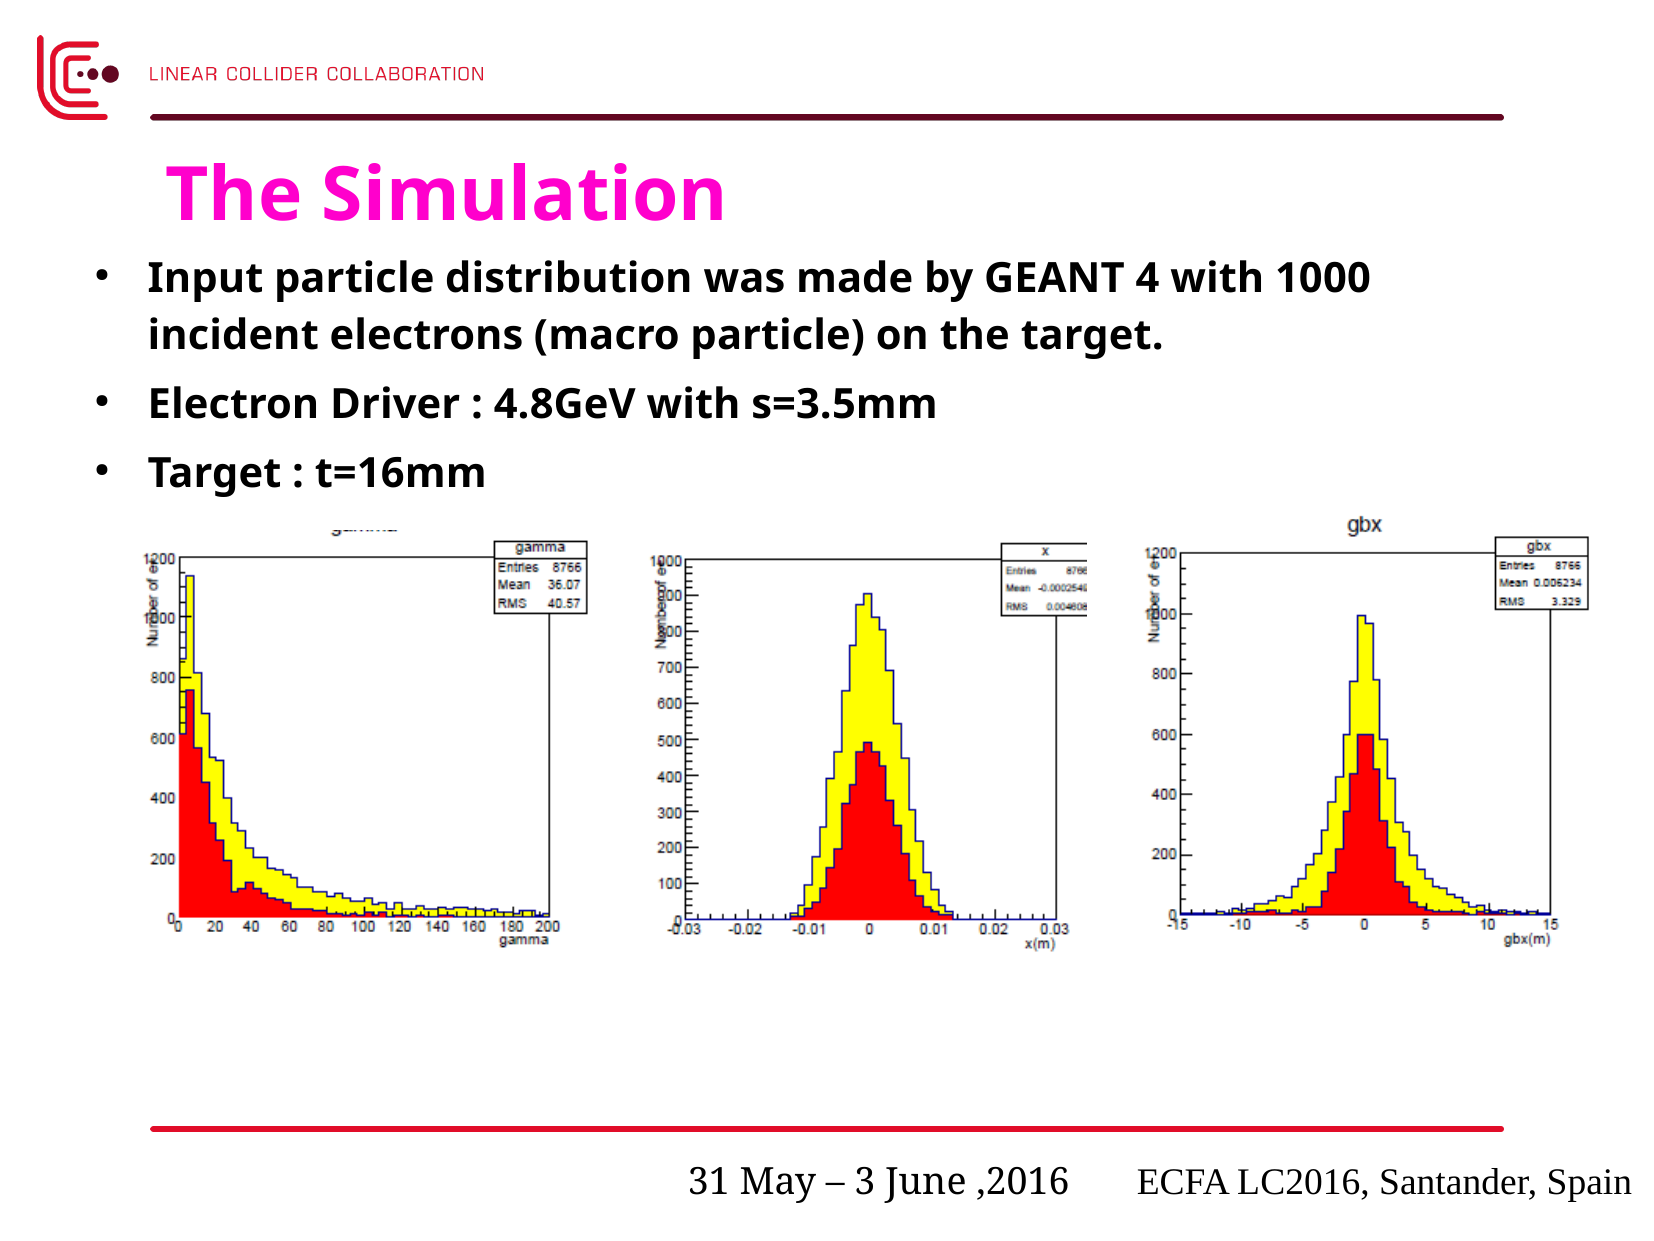

# The Simulation
Input particle distribution was made by GEANT 4 with 1000 incident electrons (macro particle) on the target.
Electron Driver : 4.8GeV with s=3.5mm
Target : t=16mm